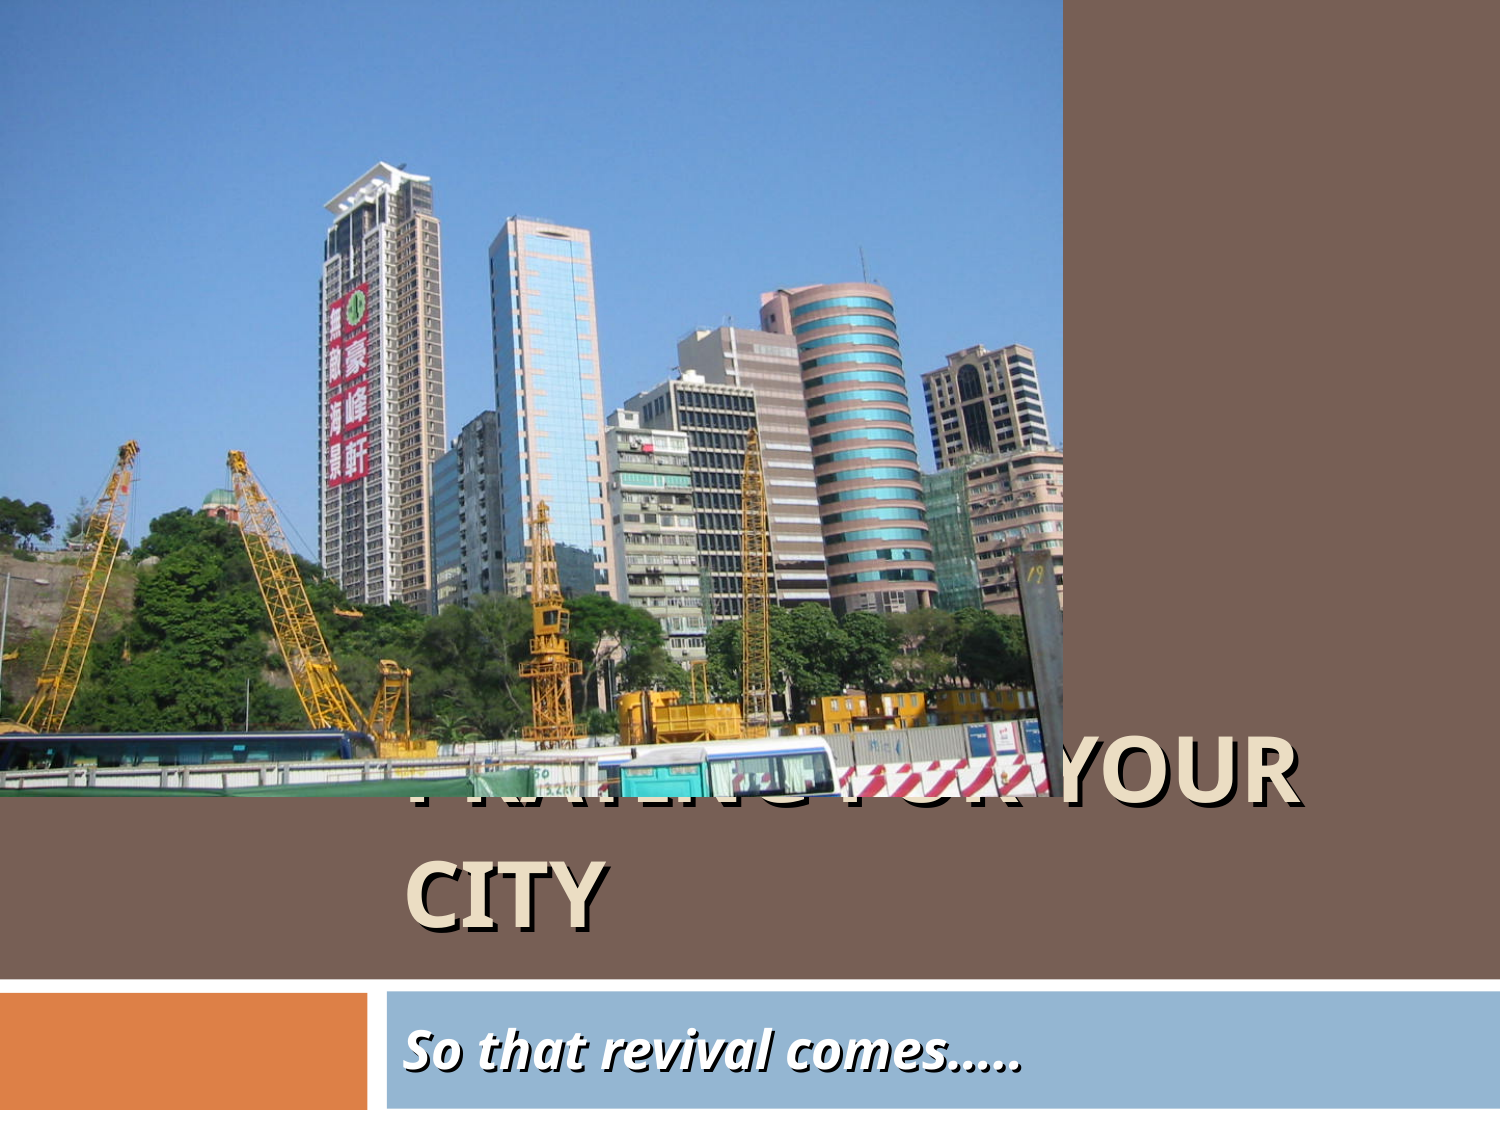

# PRAYING FOR YOUR CITY
So that revival comes…..